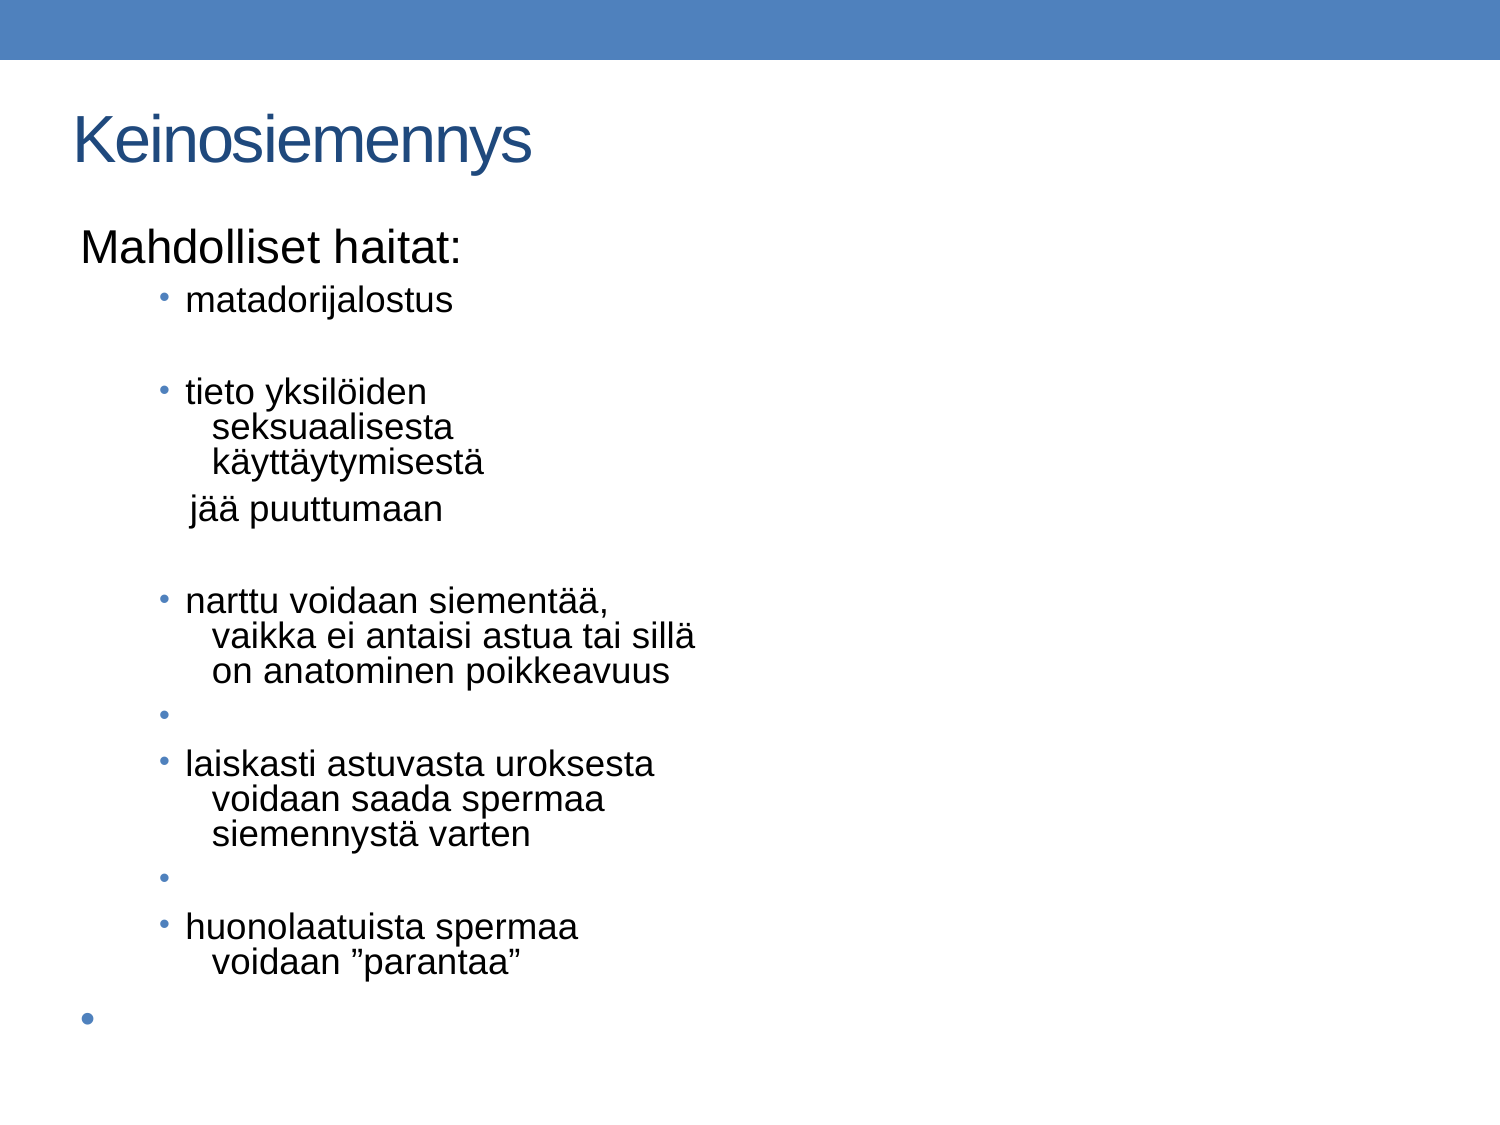

# Keinosiemennys
Mahdolliset haitat:
matadorijalostus
tieto yksilöiden seksuaalisesta käyttäytymisestä
 jää puuttumaan
narttu voidaan siementää, vaikka ei antaisi astua tai sillä on anatominen poikkeavuus
laiskasti astuvasta uroksesta voidaan saada spermaa siemennystä varten
huonolaatuista spermaa voidaan ”parantaa”